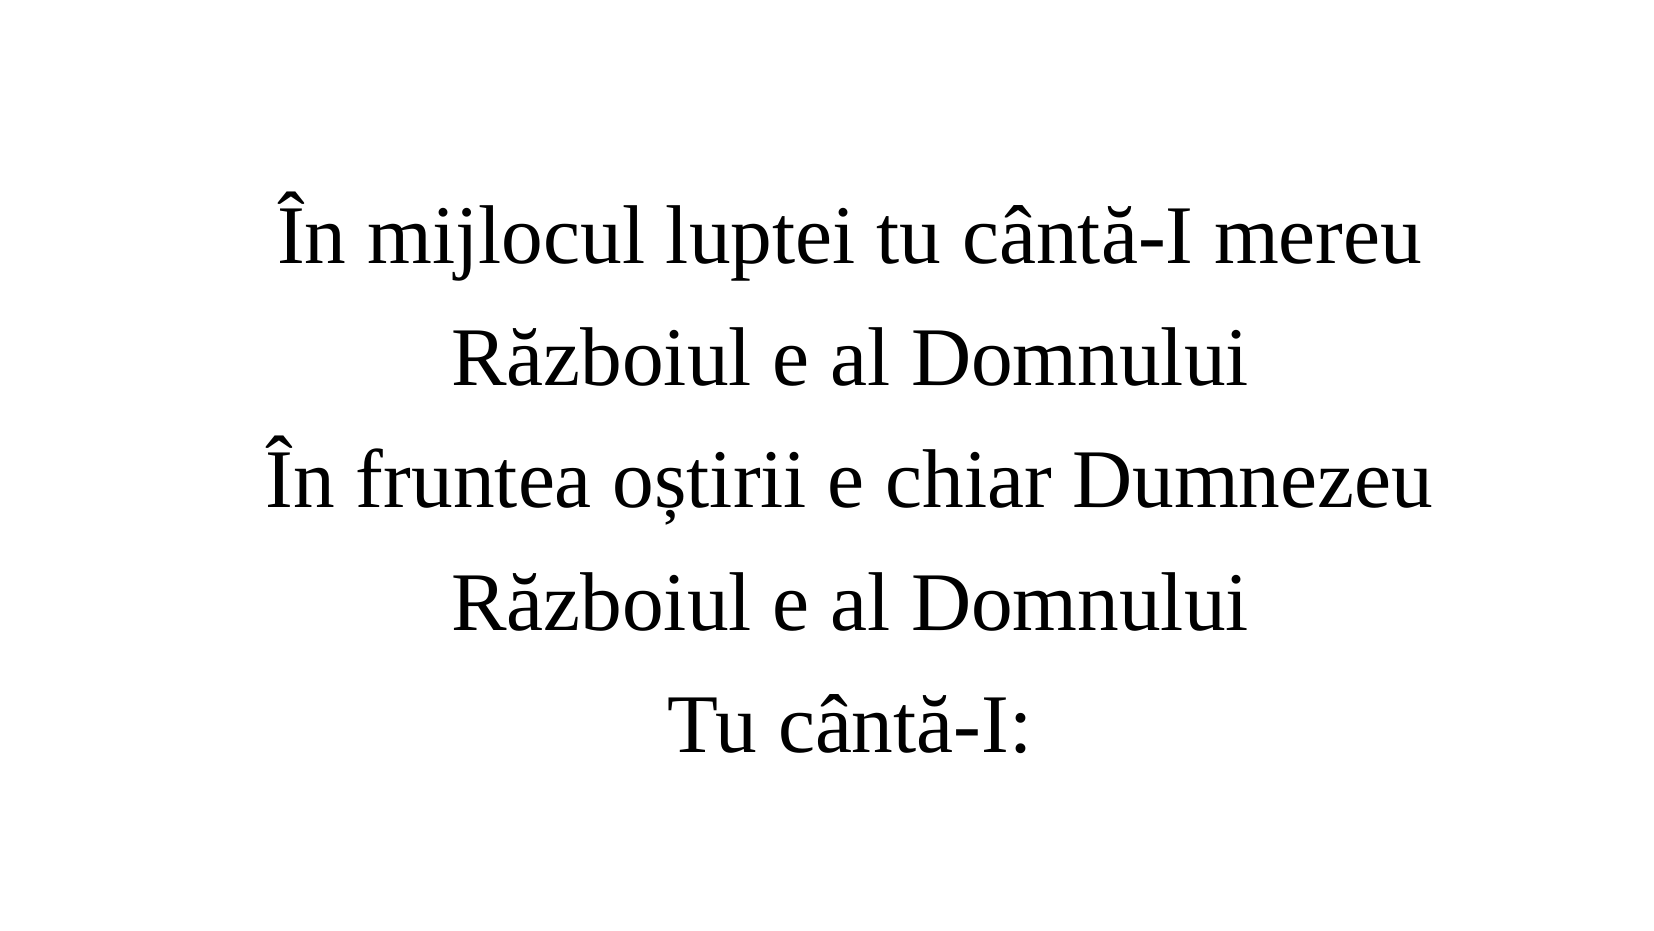

# În mijlocul luptei tu cântă-I mereu
Războiul e al Domnului
În fruntea oștirii e chiar Dumnezeu
Războiul e al Domnului
Tu cântă-I: